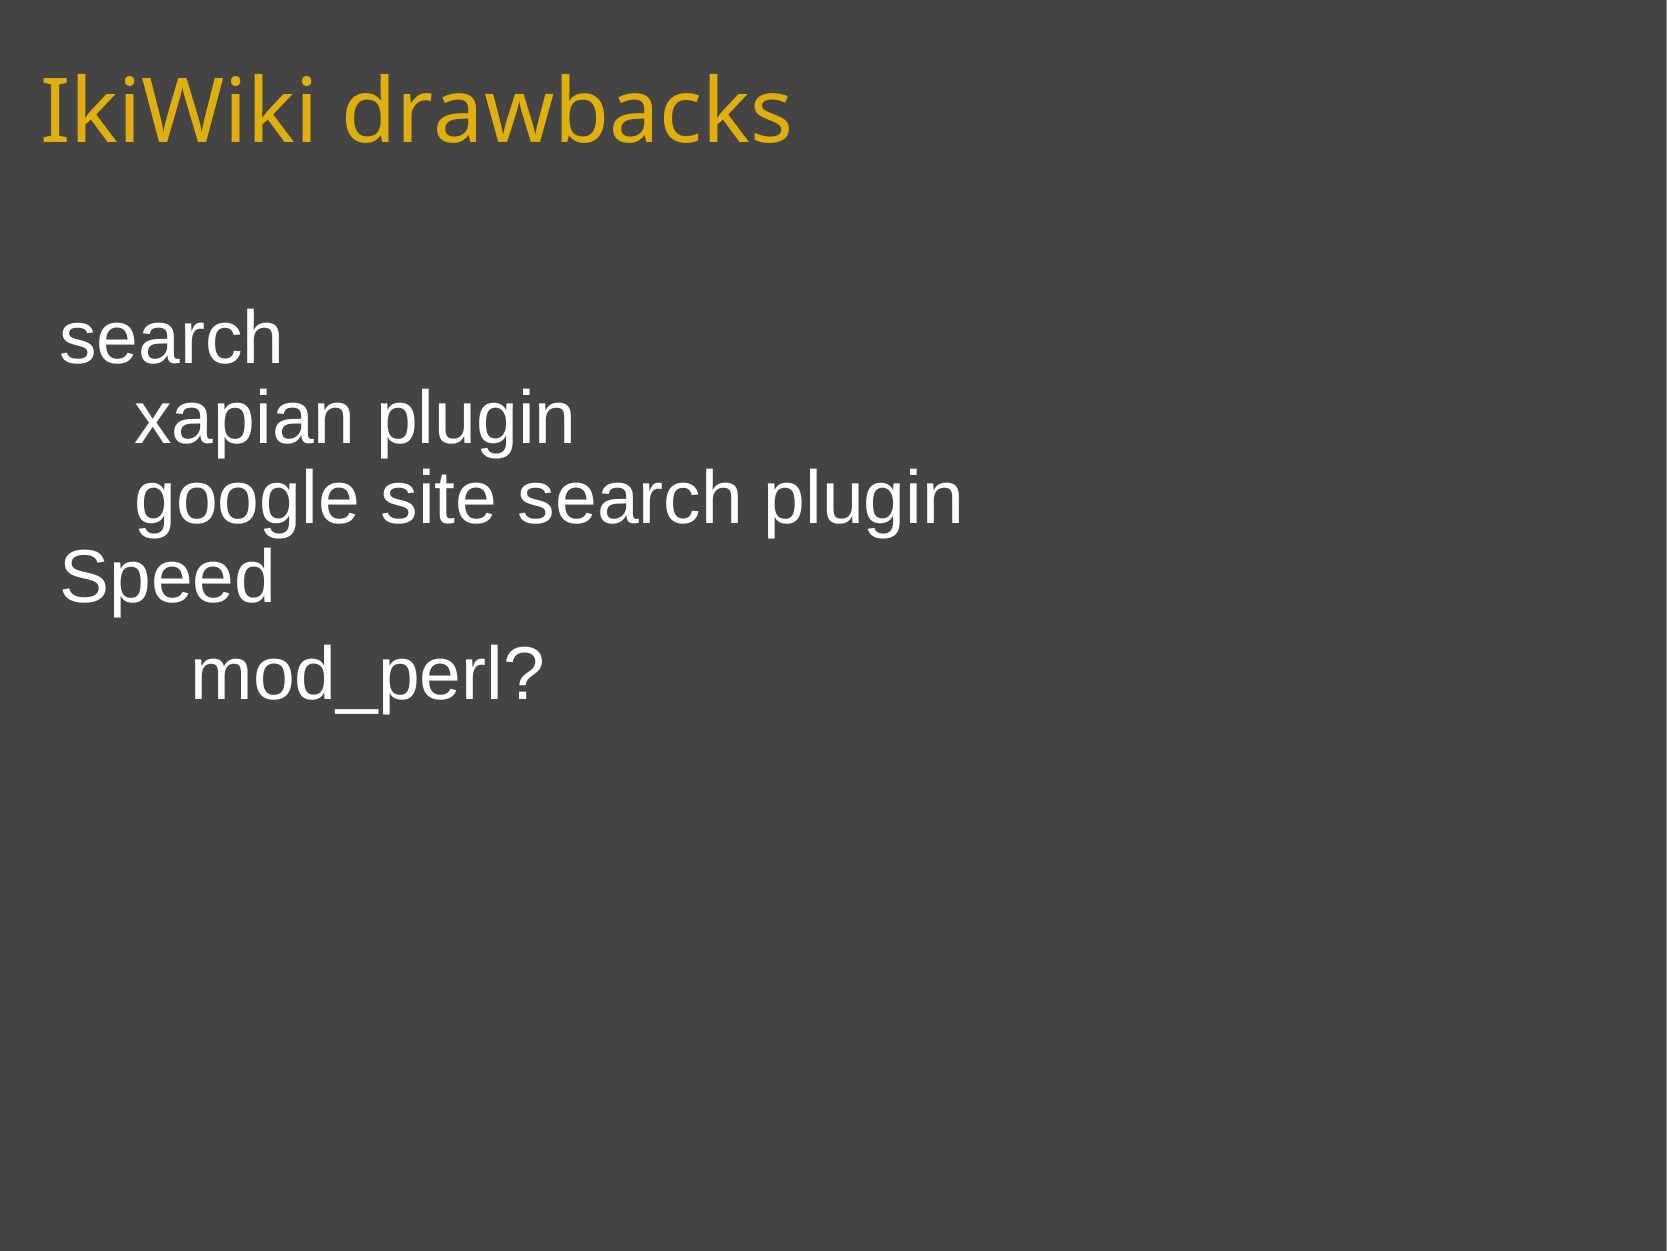

# IkiWiki drawbacks
search
xapian plugin
google site search plugin
Speed
mod_perl?